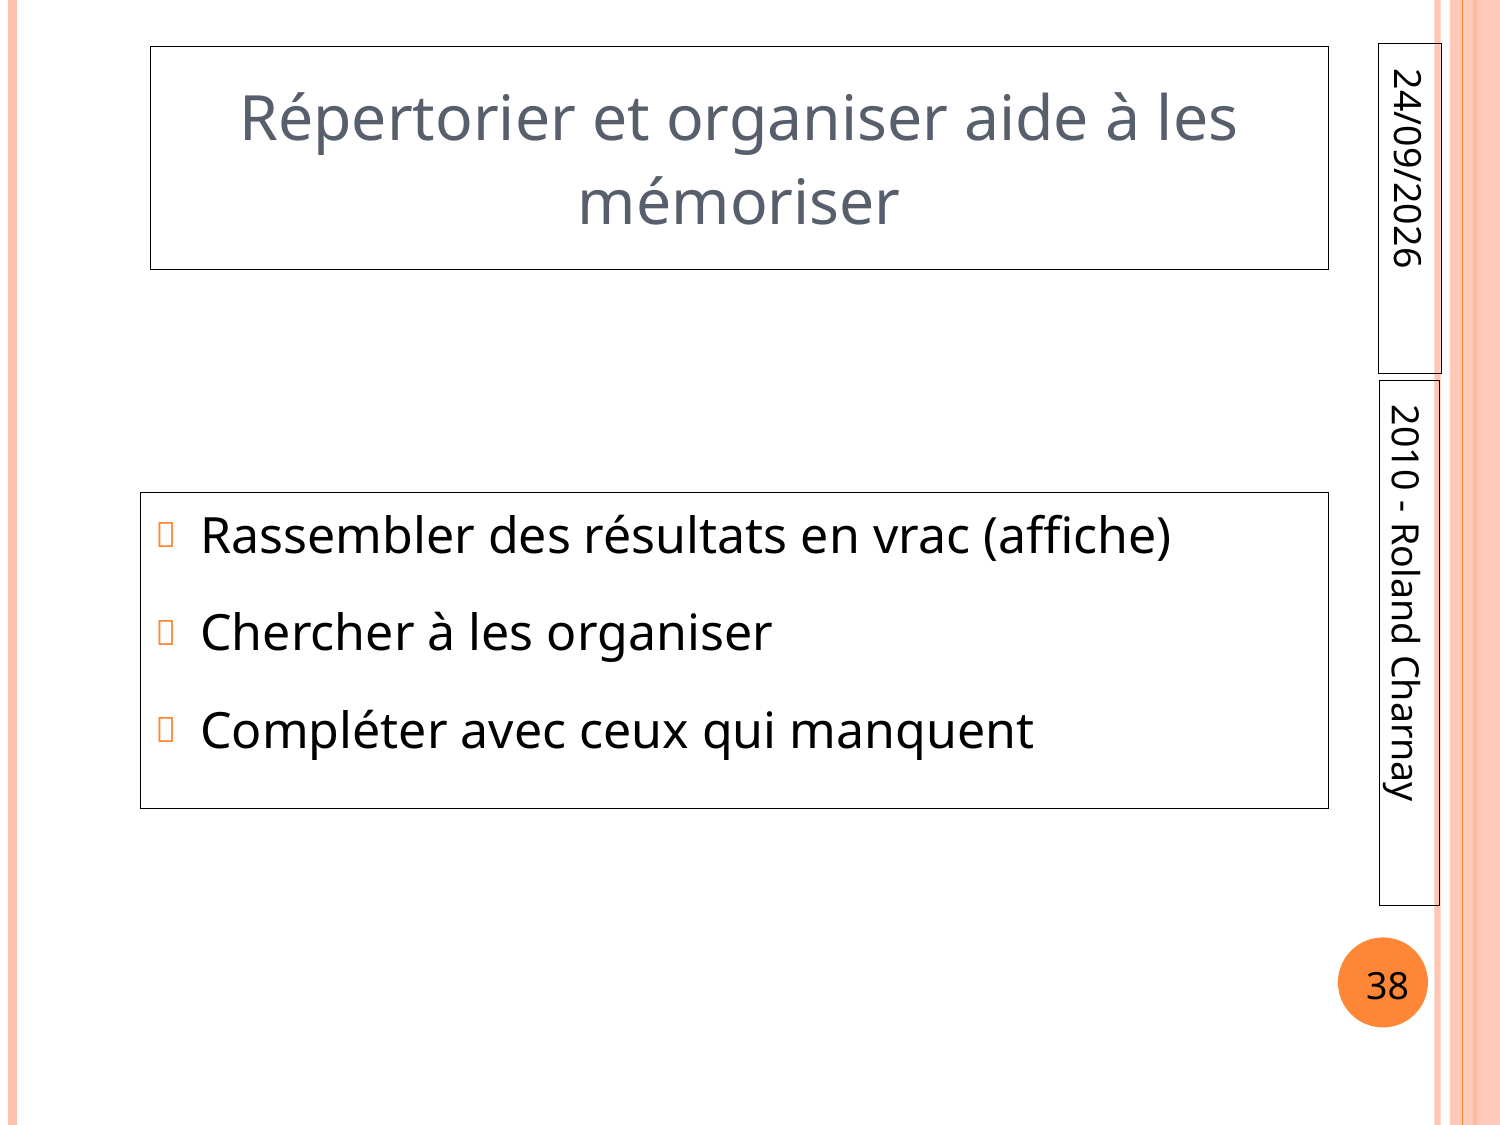

# Répertorier et organiser aide à les mémoriser
Rassembler des résultats en vrac (affiche)
Chercher à les organiser
Compléter avec ceux qui manquent